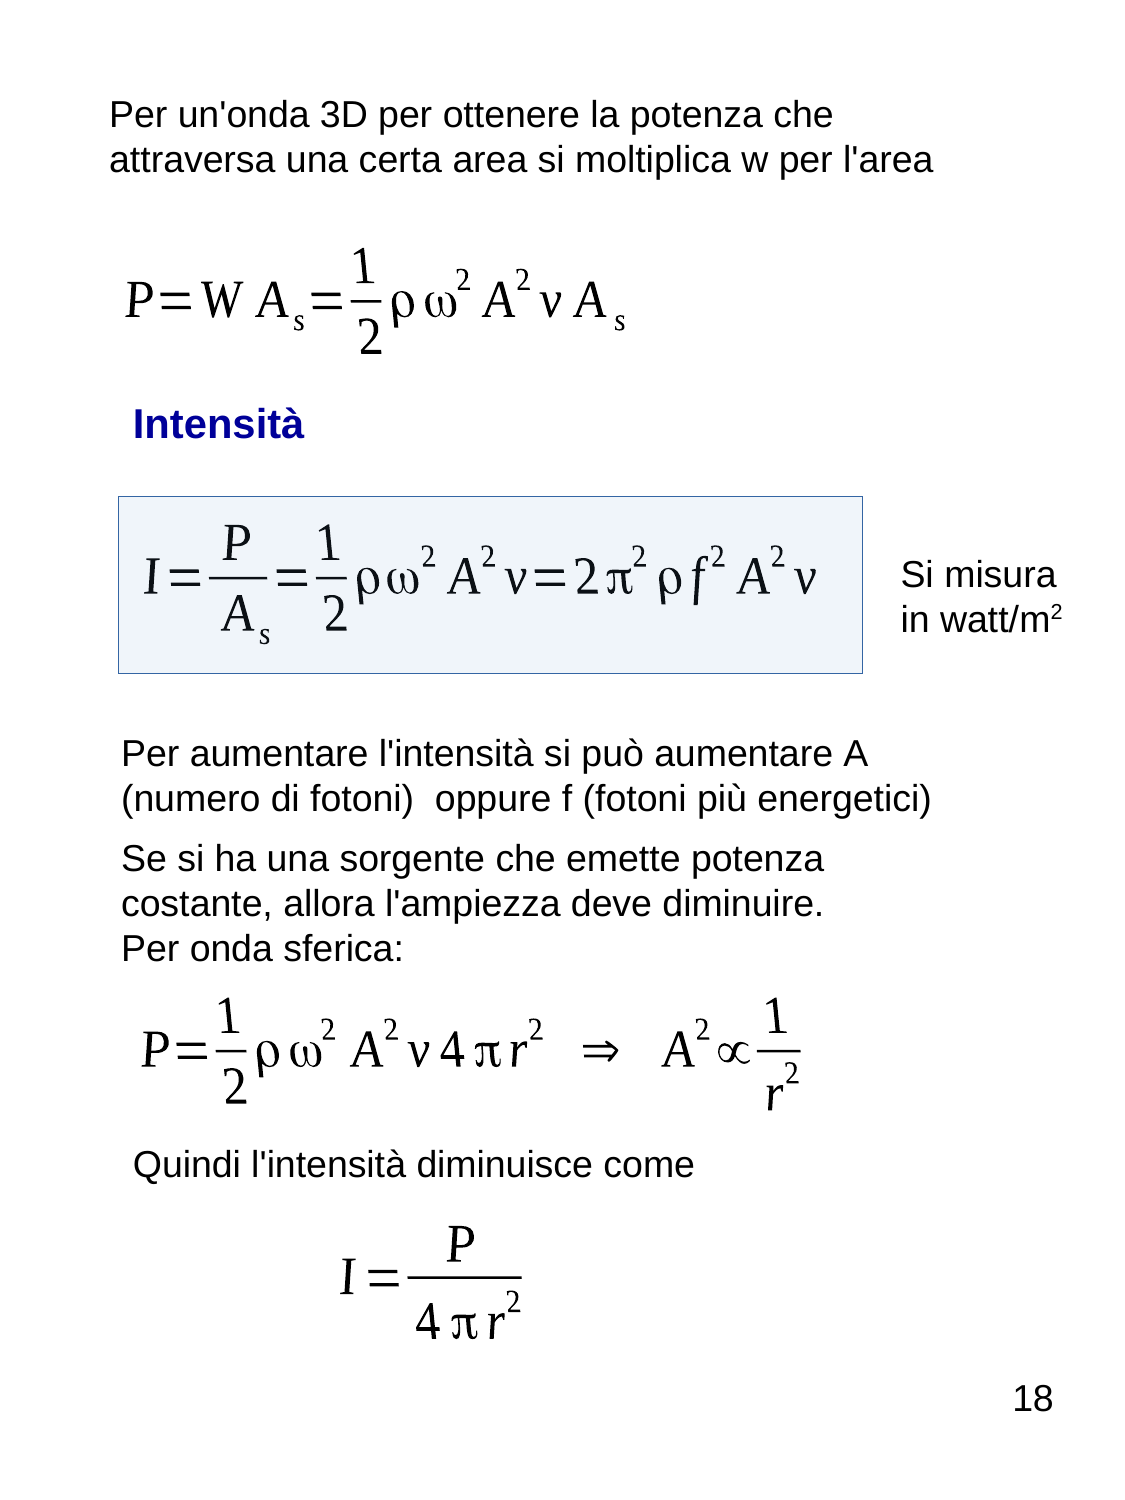

Per un'onda 3D per ottenere la potenza che attraversa una certa area si moltiplica w per l'area
Intensità
Si misura in watt/m2
Per aumentare l'intensità si può aumentare A (numero di fotoni) oppure f (fotoni più energetici)
Se si ha una sorgente che emette potenza costante, allora l'ampiezza deve diminuire. Per onda sferica:
Quindi l'intensità diminuisce come
P17 Onde Generalita'
18